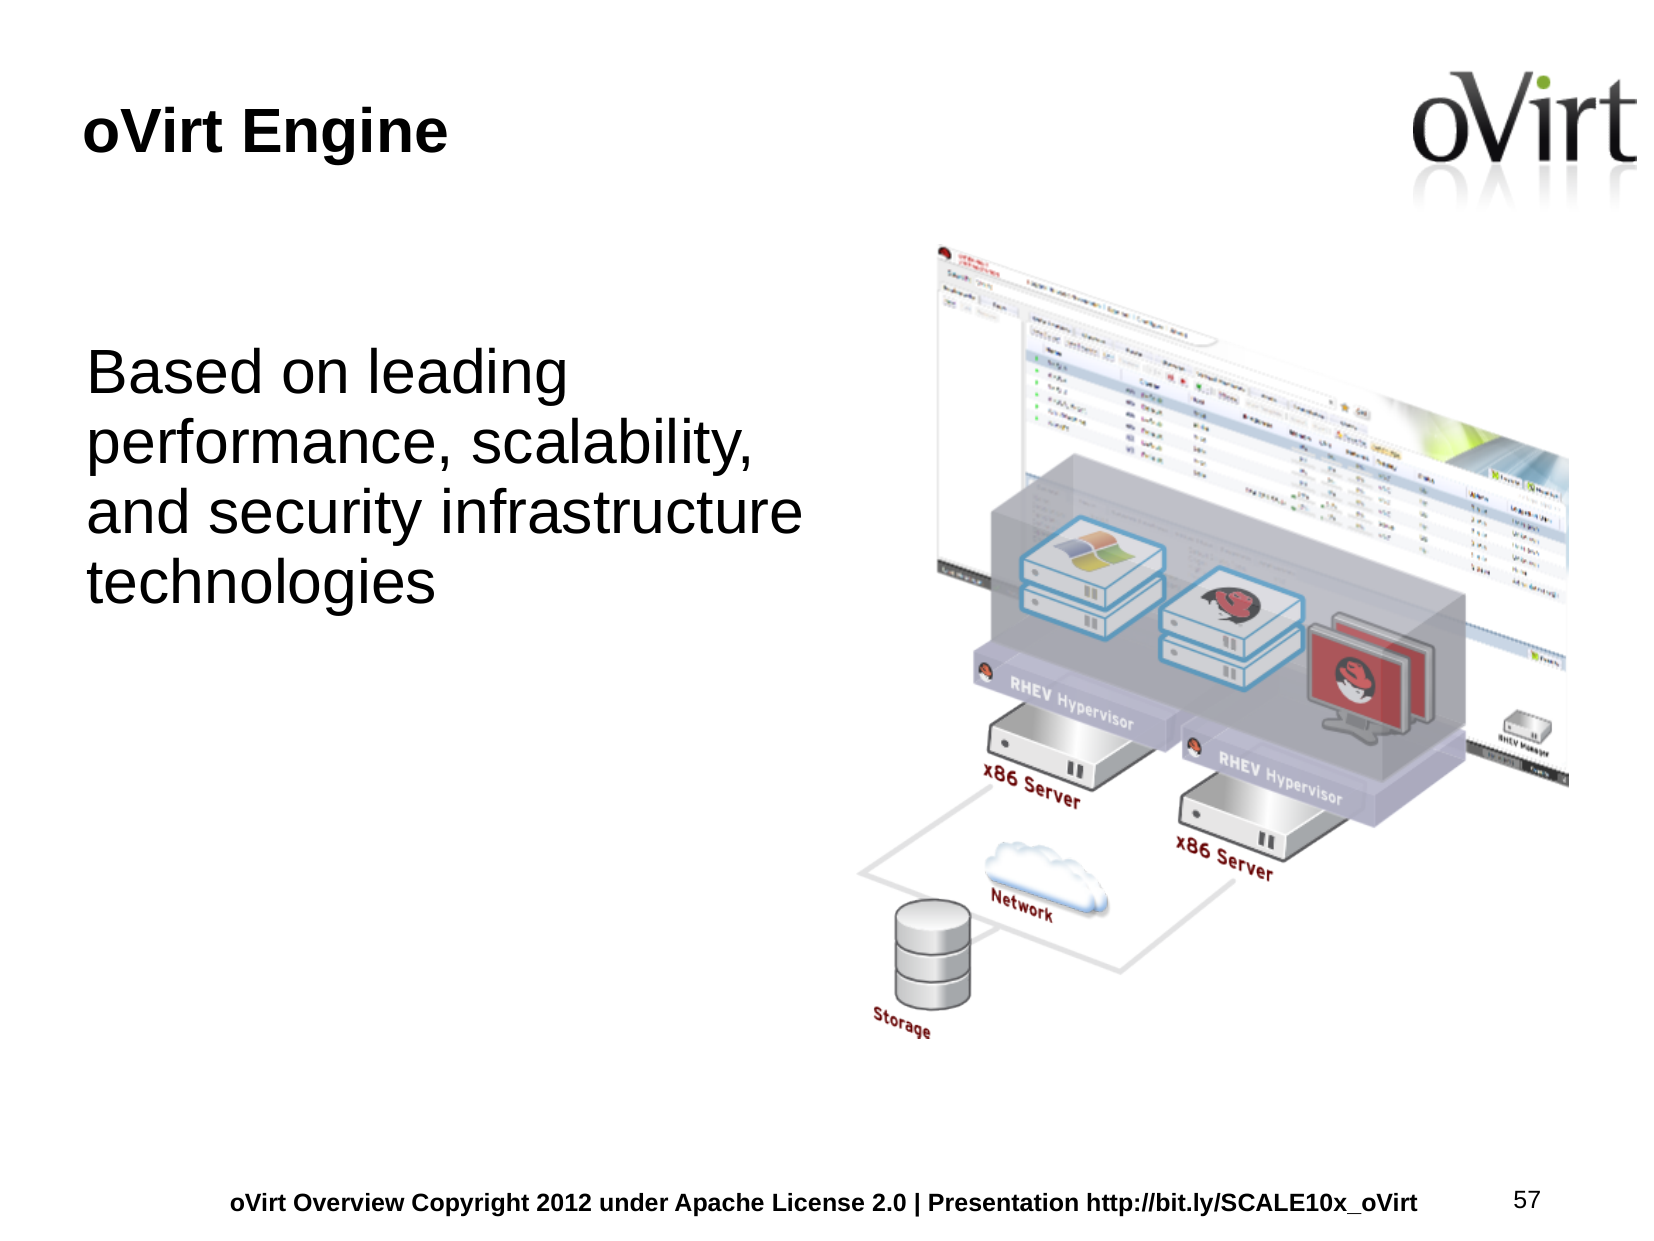

oVirt Engine
# Based on leading performance, scalability, and security infrastructure technologies